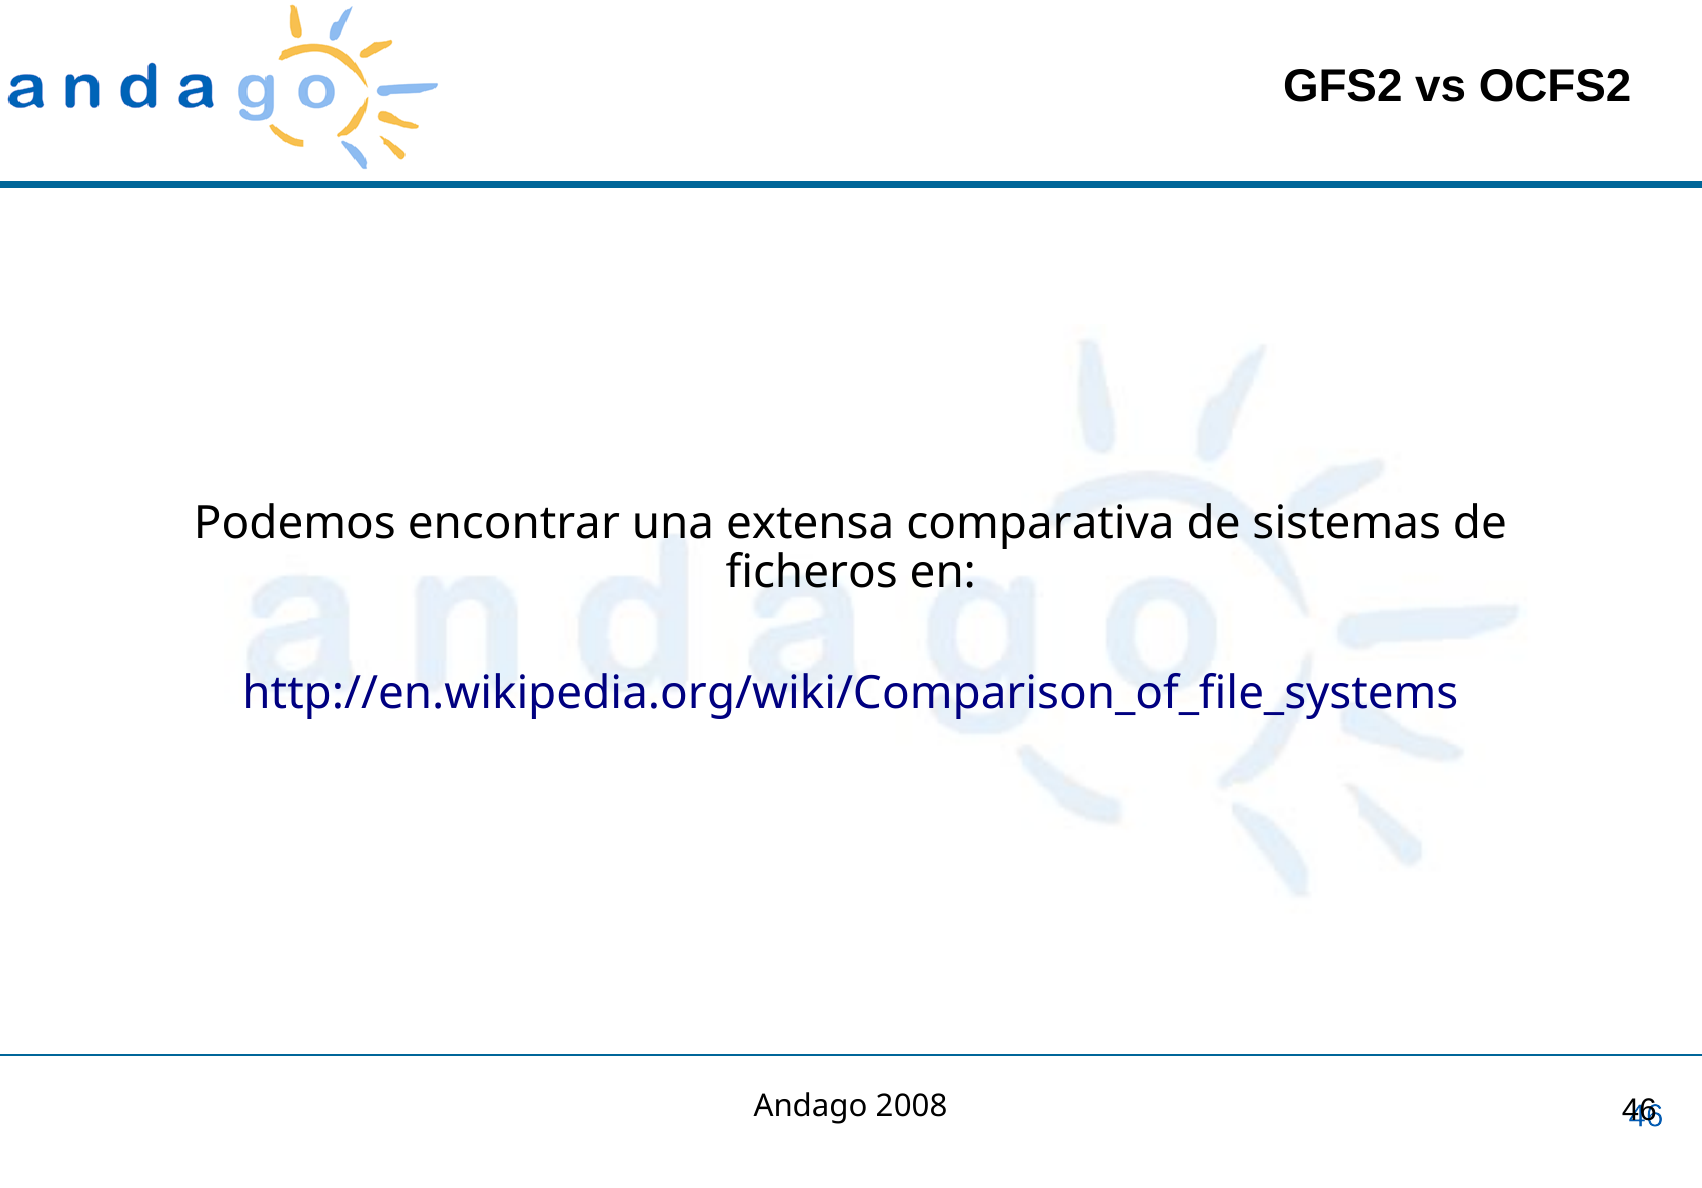

# GFS2 vs OCFS2
Podemos encontrar una extensa comparativa de sistemas de ficheros en:
http://en.wikipedia.org/wiki/Comparison_of_file_systems